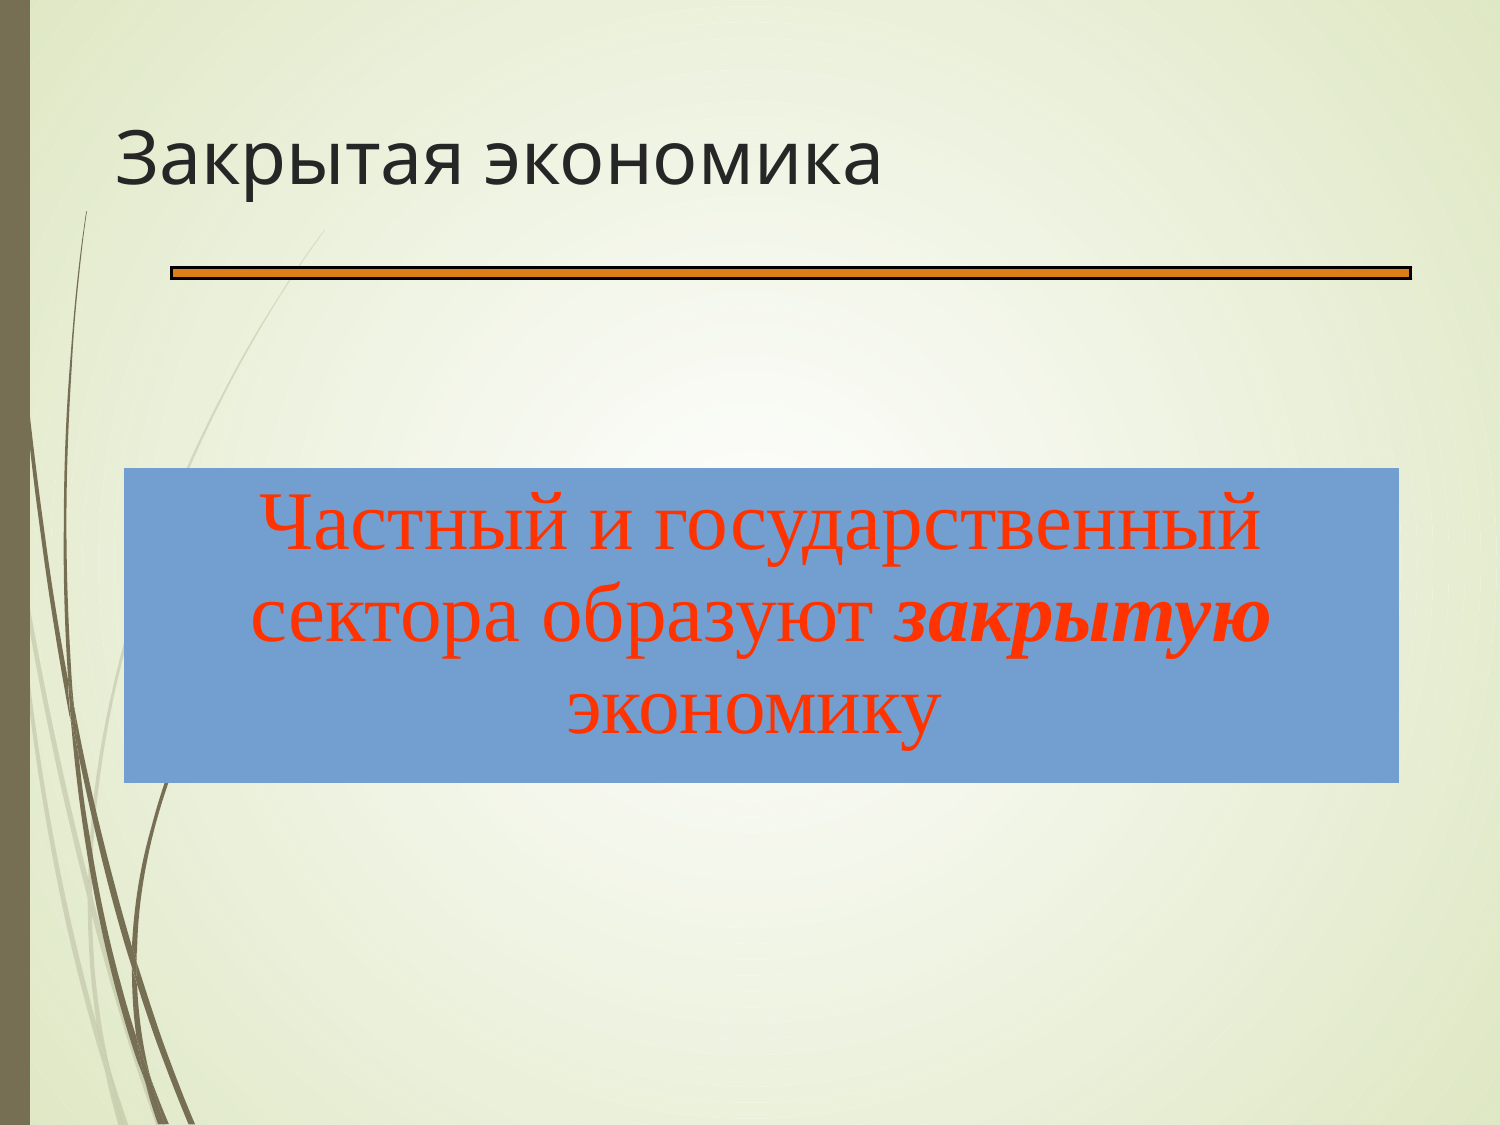

# Закрытая экономика
| Частный и государственный сектора образуют закрытую экономику |
| --- |